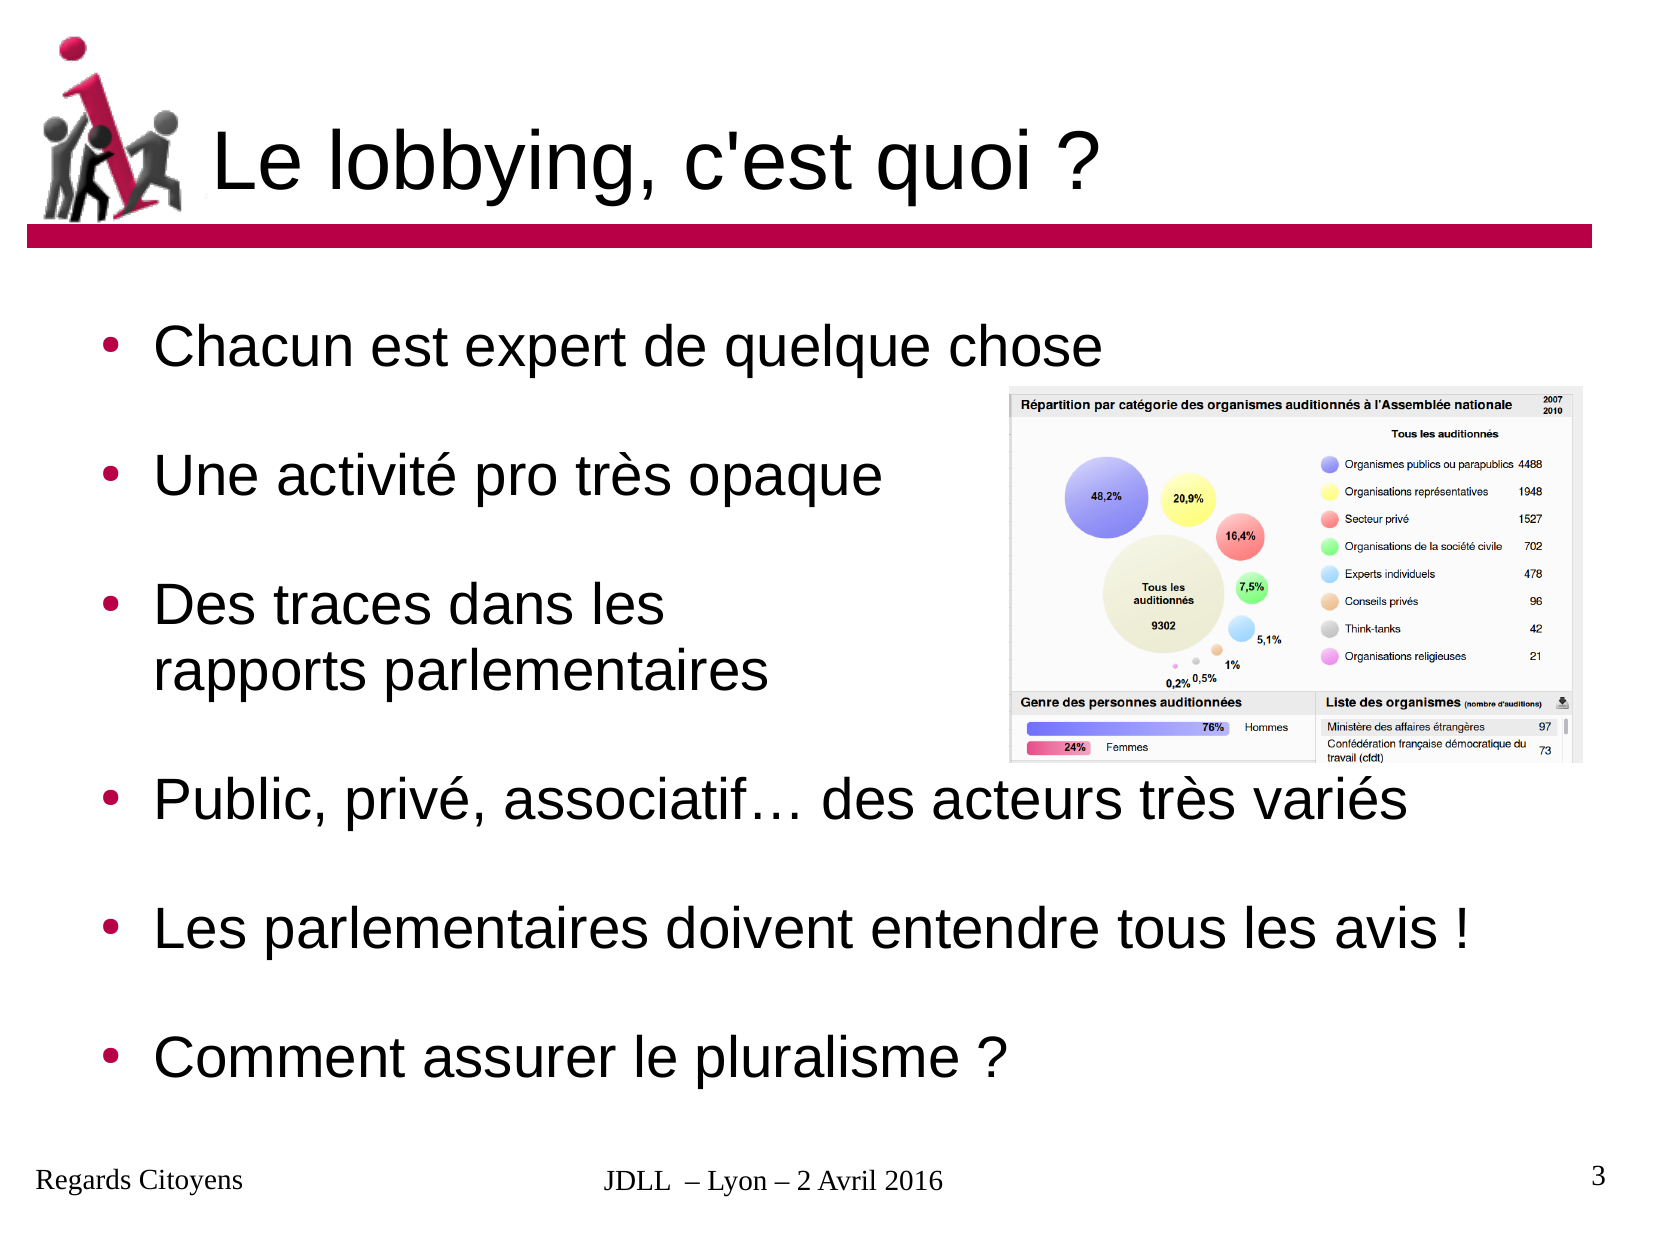

Le lobbying, c'est quoi ?
# Chacun est expert de quelque chose
Une activité pro très opaque
Des traces dans les
rapports parlementaires
Public, privé, associatif… des acteurs très variés
Les parlementaires doivent entendre tous les avis !
Comment assurer le pluralisme ?
3